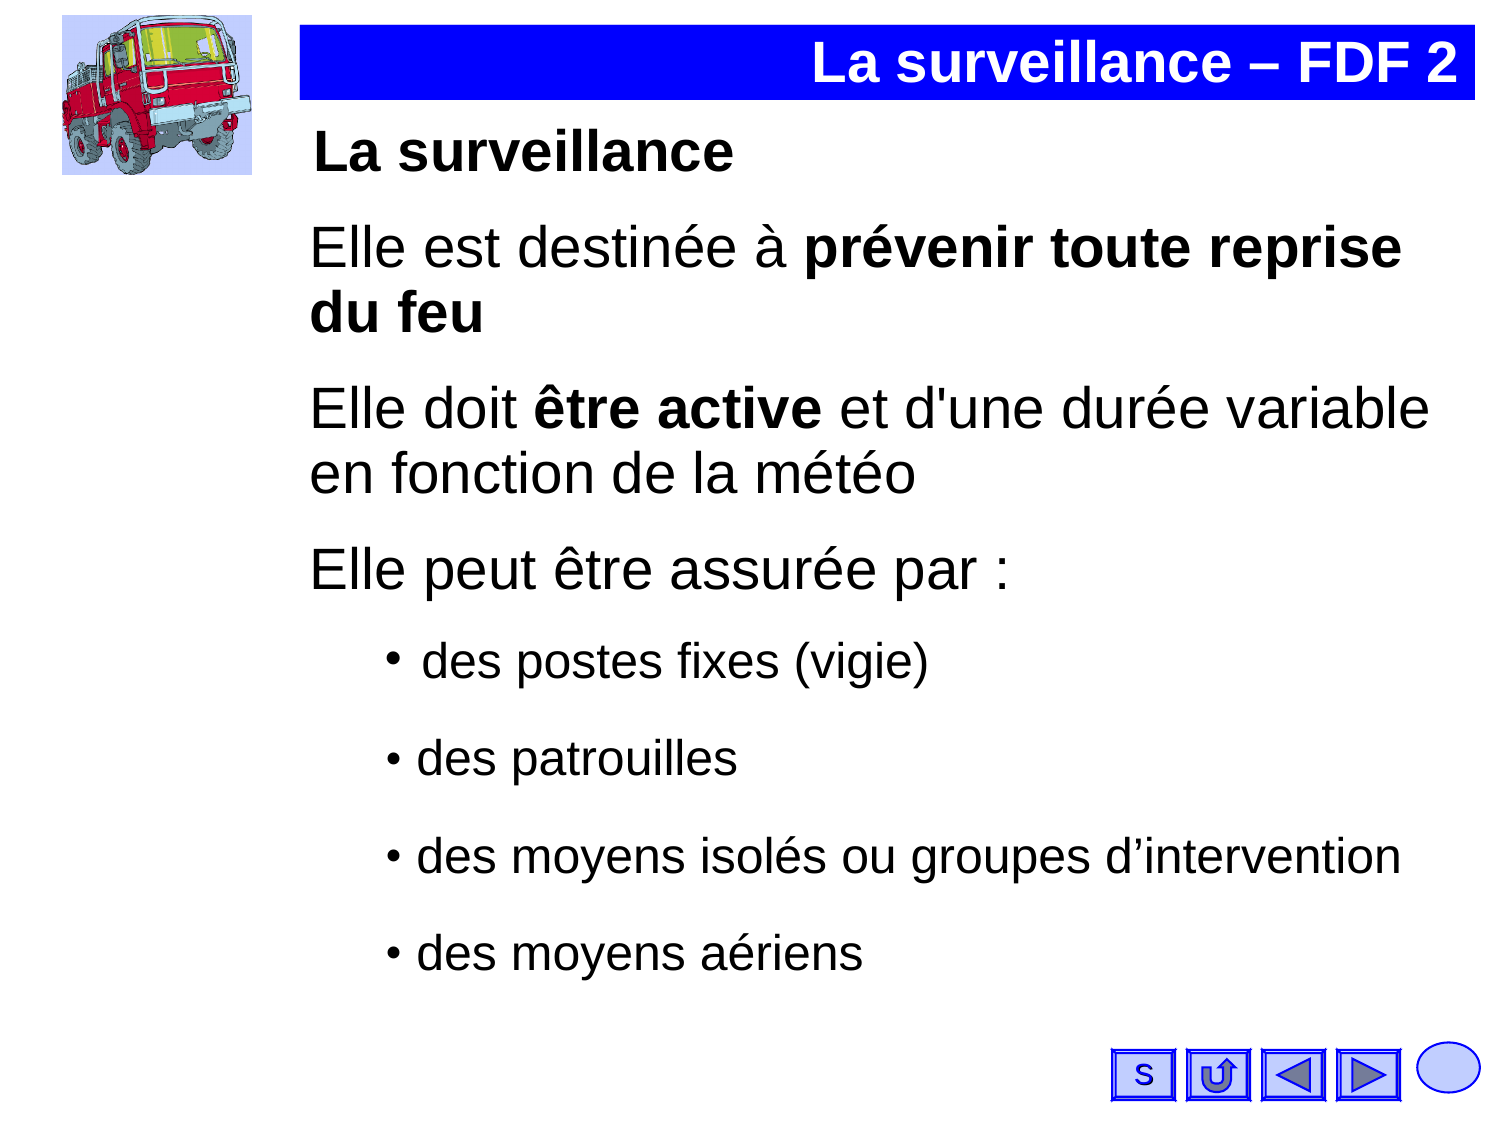

La surveillance – FDF 2
La surveillance
Elle est destinée à prévenir toute reprise du feu
Elle doit être active et d'une durée variable en fonction de la météo
Elle peut être assurée par :
 des postes fixes (vigie)
 des patrouilles
 des moyens isolés ou groupes d’intervention
 des moyens aériens